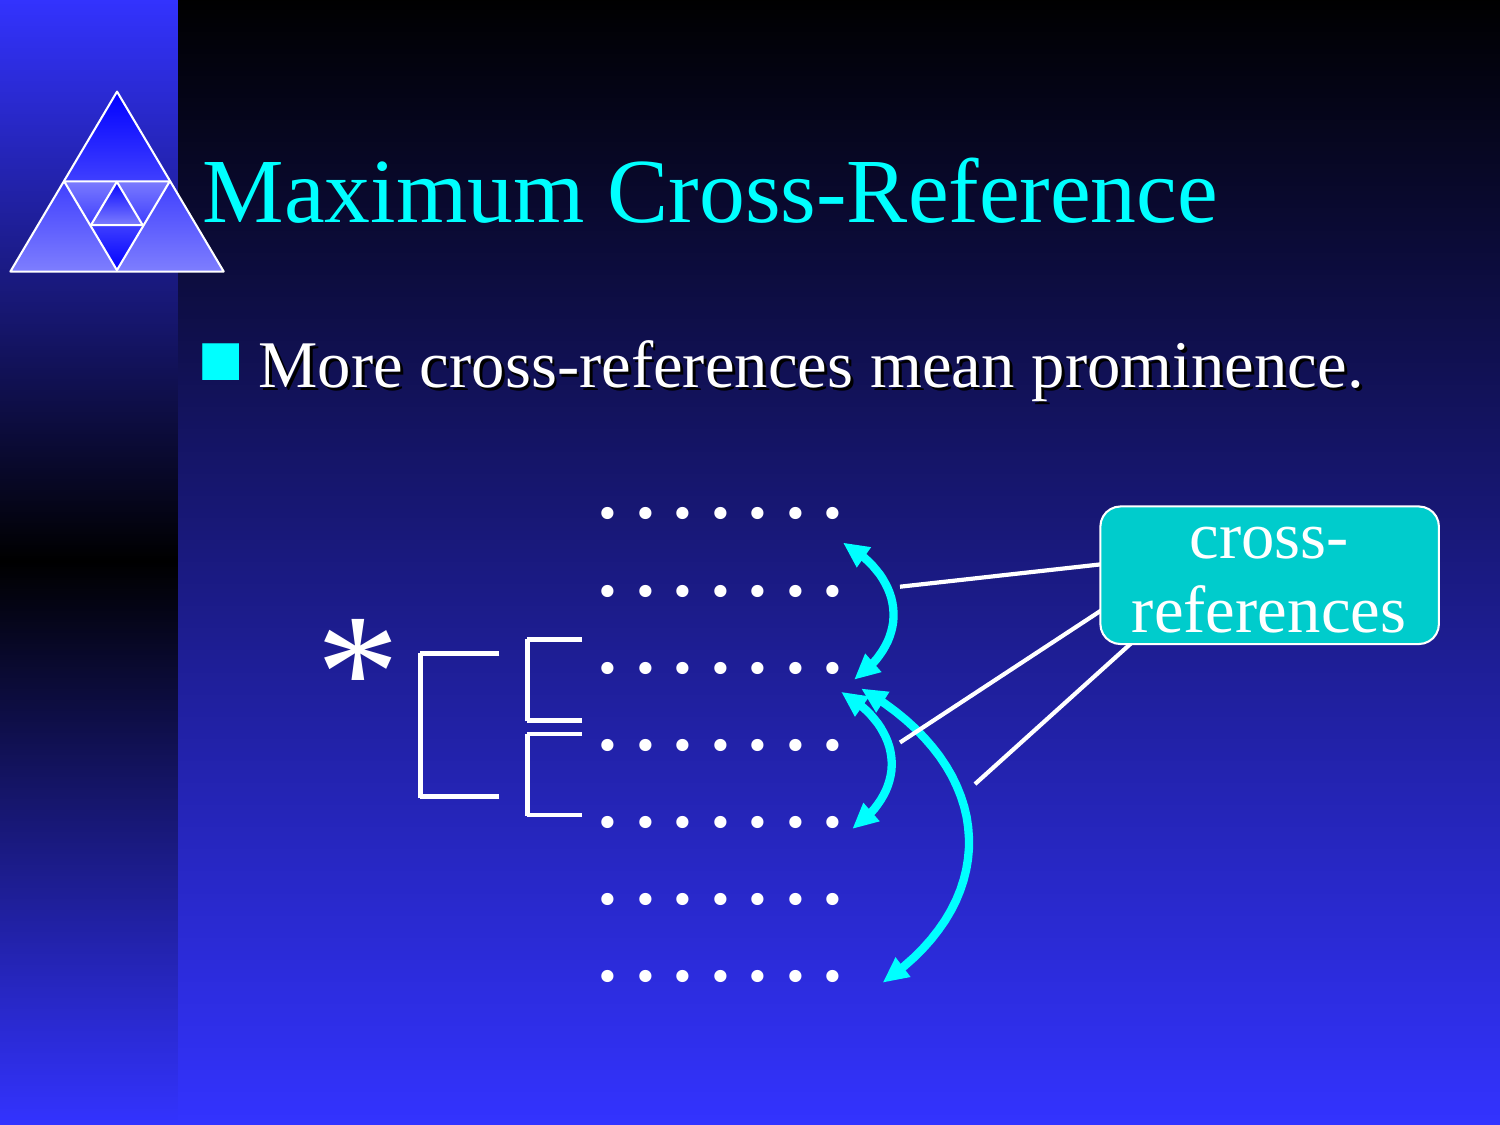

# Maximum Cross-Reference
More cross-references mean prominence.
. . . . . . .
. . . . . . .
. . . . . . .
. . . . . . .
. . . . . . .
. . . . . . .
. . . . . . .
cross-
references
*